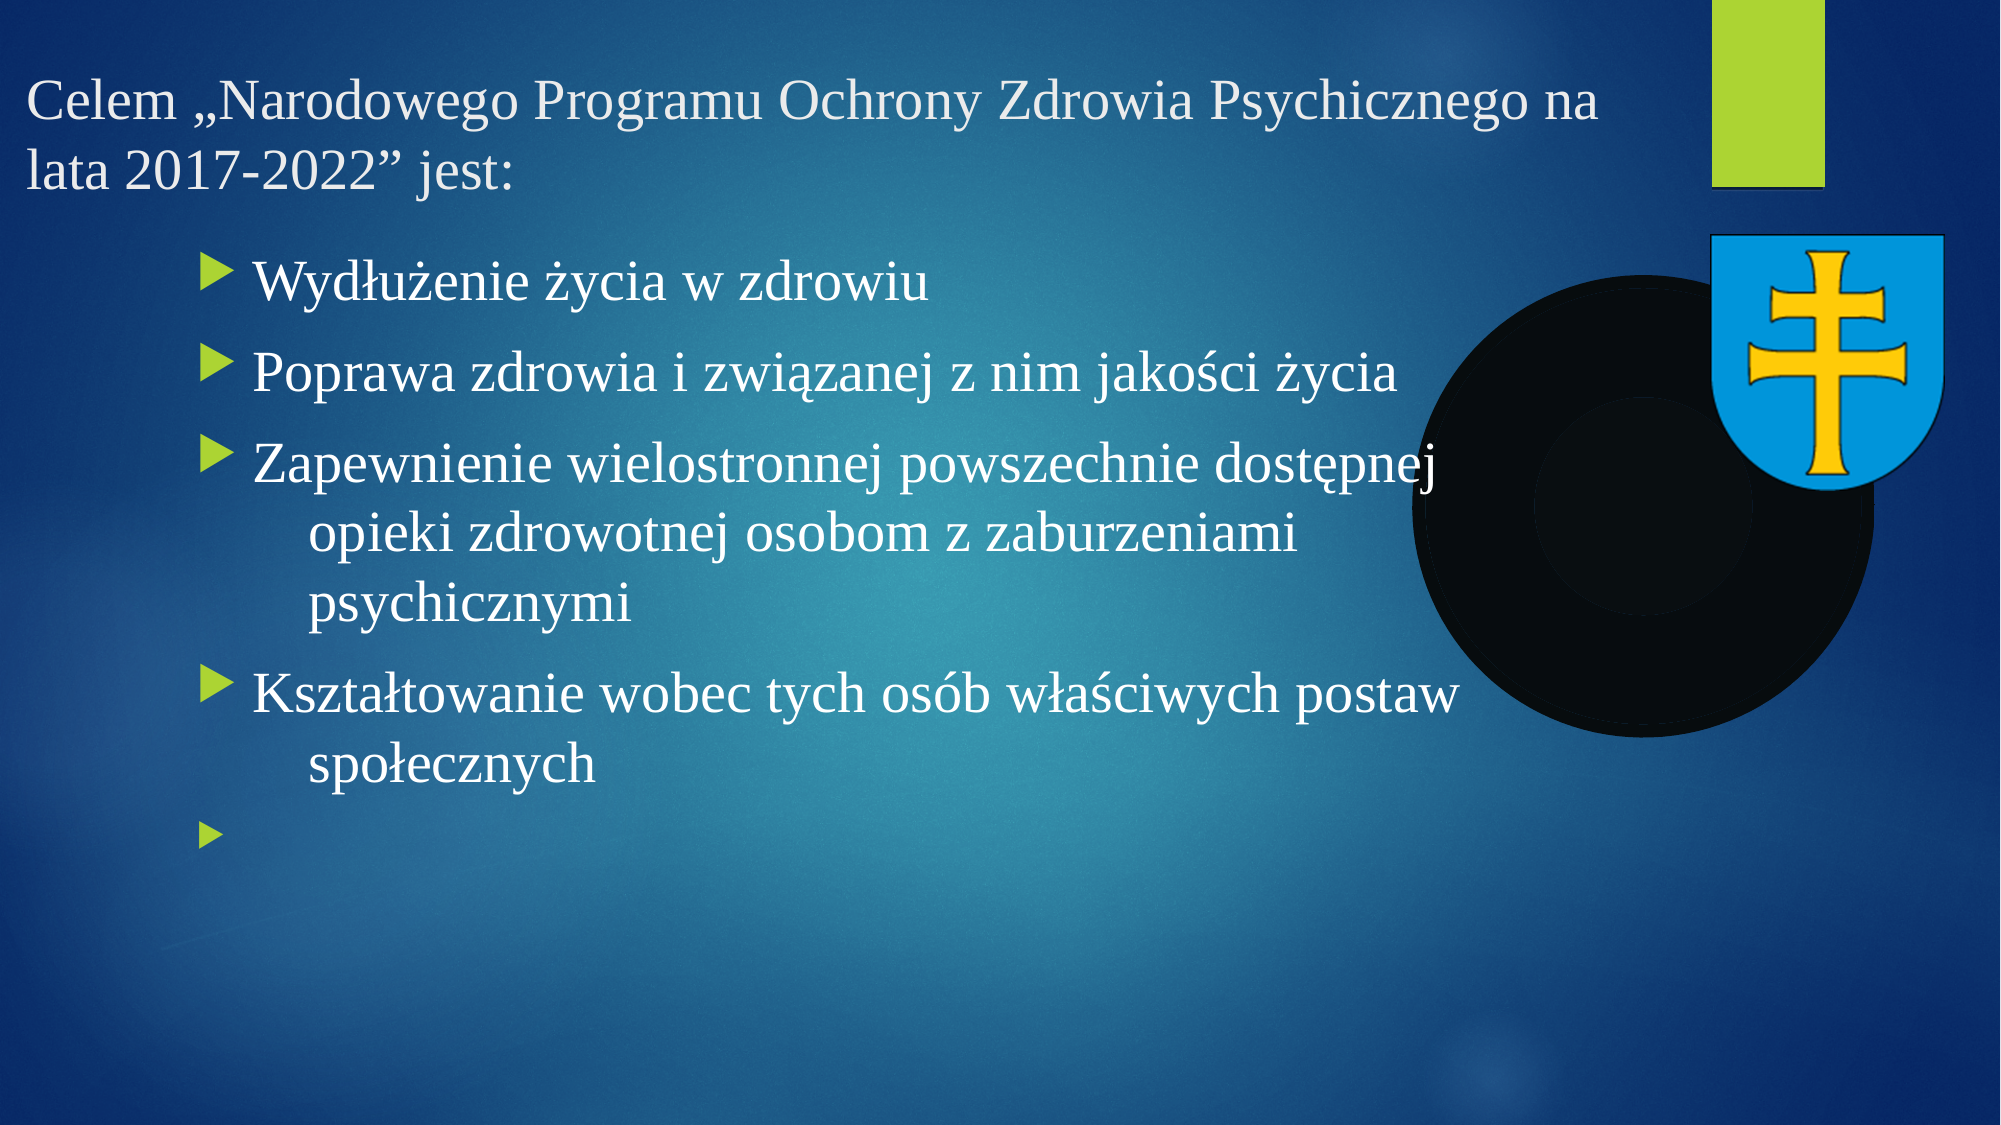

# Celem „Narodowego Programu Ochrony Zdrowia Psychicznego na lata 2017-2022” jest:
Wydłużenie życia w zdrowiu
Poprawa zdrowia i związanej z nim jakości życia
Zapewnienie wielostronnej powszechnie dostępnej opieki zdrowotnej osobom z zaburzeniami psychicznymi
Kształtowanie wobec tych osób właściwych postaw społecznych